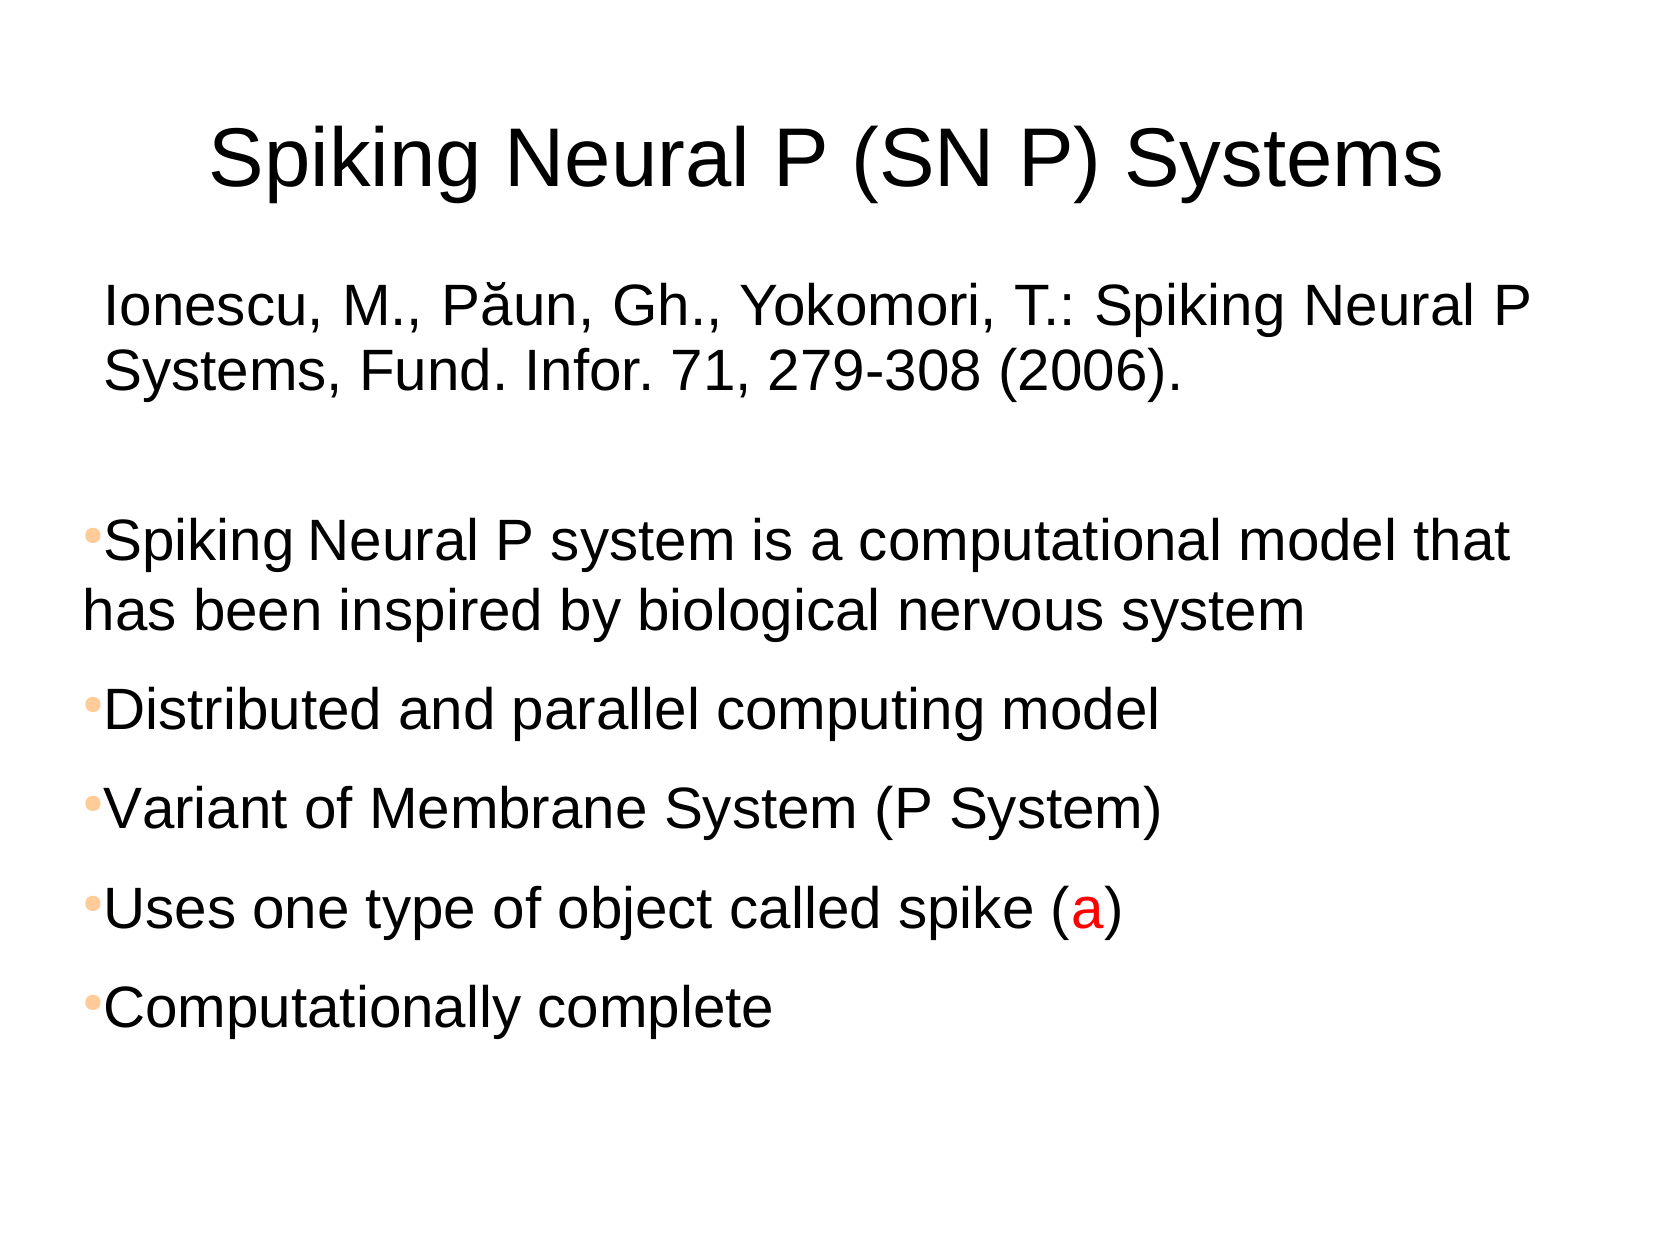

# Spiking Neural P (SN P) Systems
Ionescu, M., Păun, Gh., Yokomori, T.: Spiking Neural P Systems, Fund. Infor. 71, 279-308 (2006).
Spiking Neural P system is a computational model that has been inspired by biological nervous system
Distributed and parallel computing model
Variant of Membrane System (P System)
Uses one type of object called spike (a)
Computationally complete
2